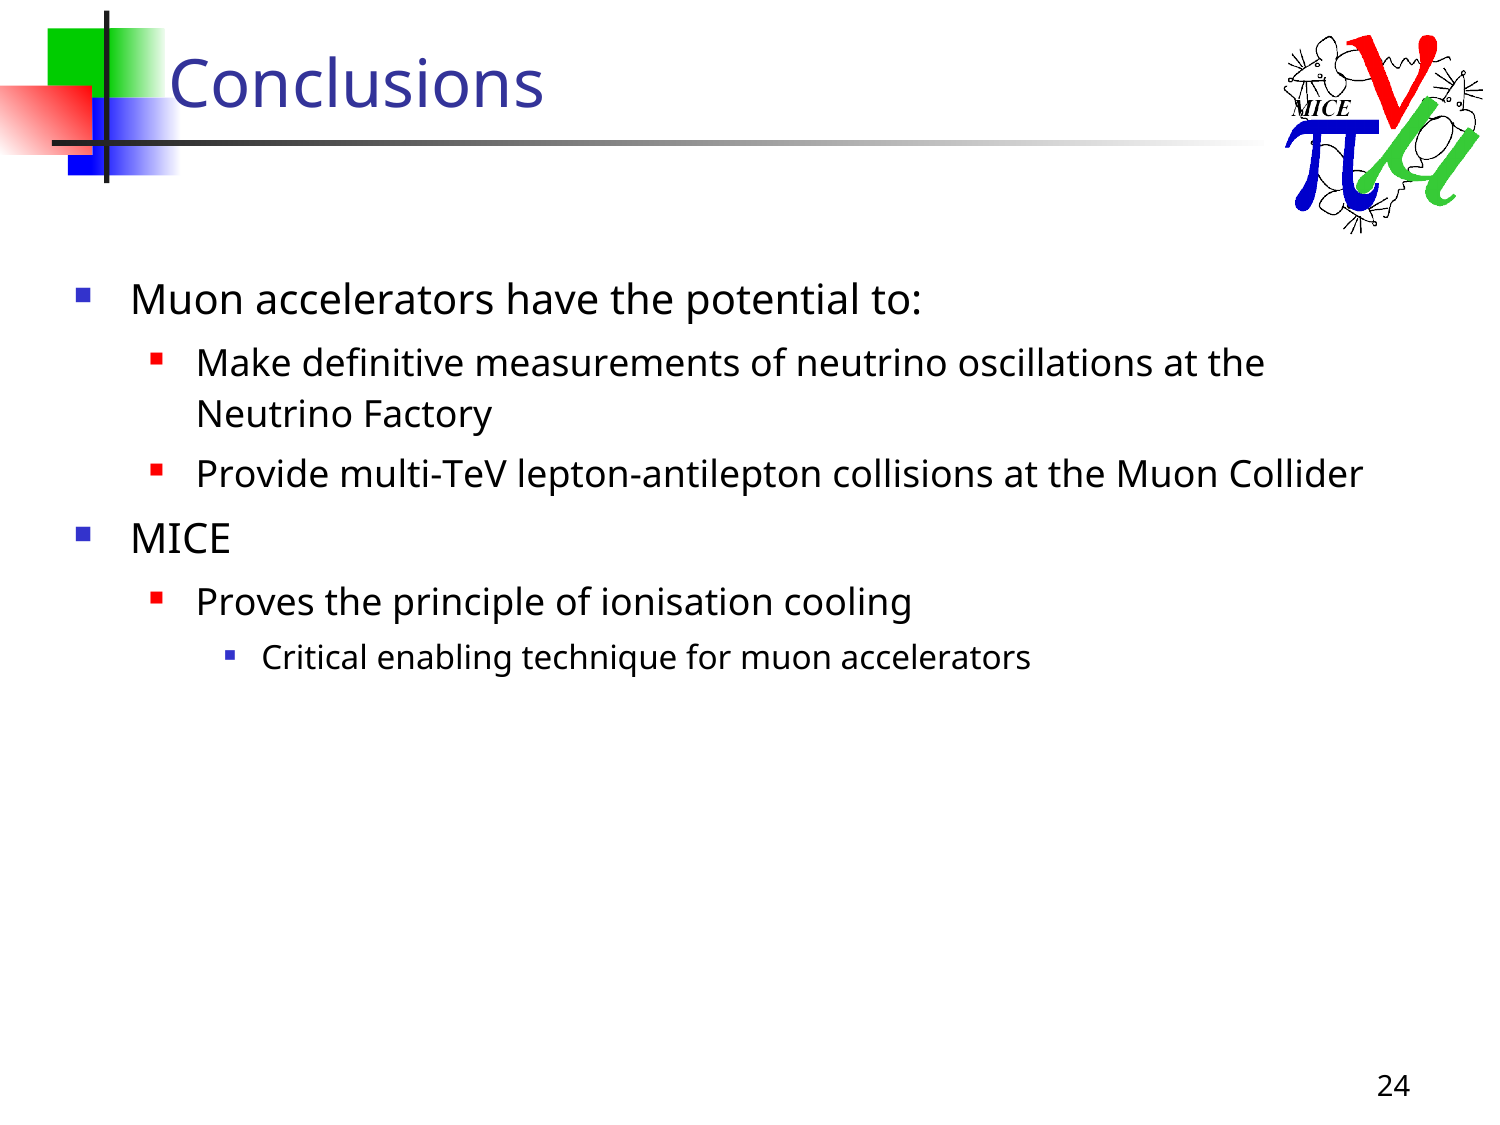

# Conclusions
Muon accelerators have the potential to:
Make definitive measurements of neutrino oscillations at the Neutrino Factory
Provide multi-TeV lepton-antilepton collisions at the Muon Collider
MICE
Proves the principle of ionisation cooling
Critical enabling technique for muon accelerators
24